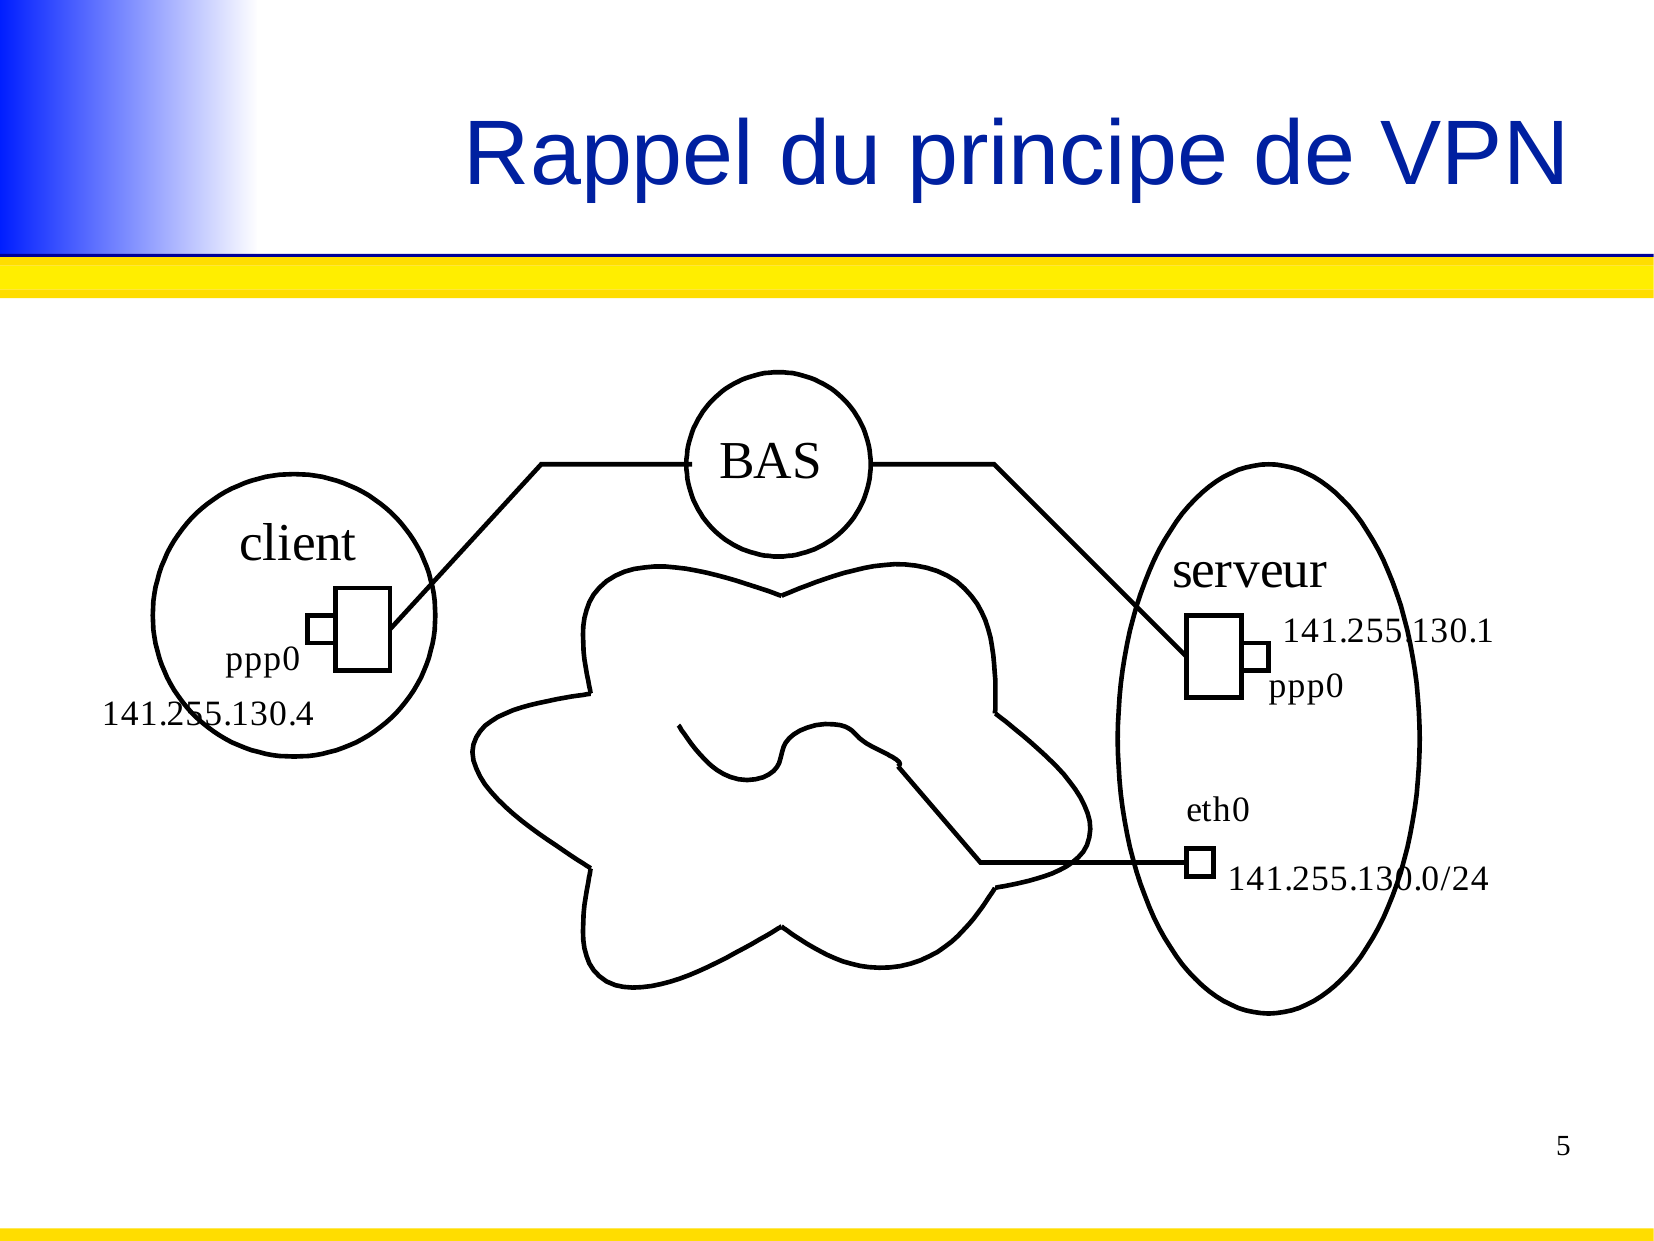

# Rappel du principe de VPN
5